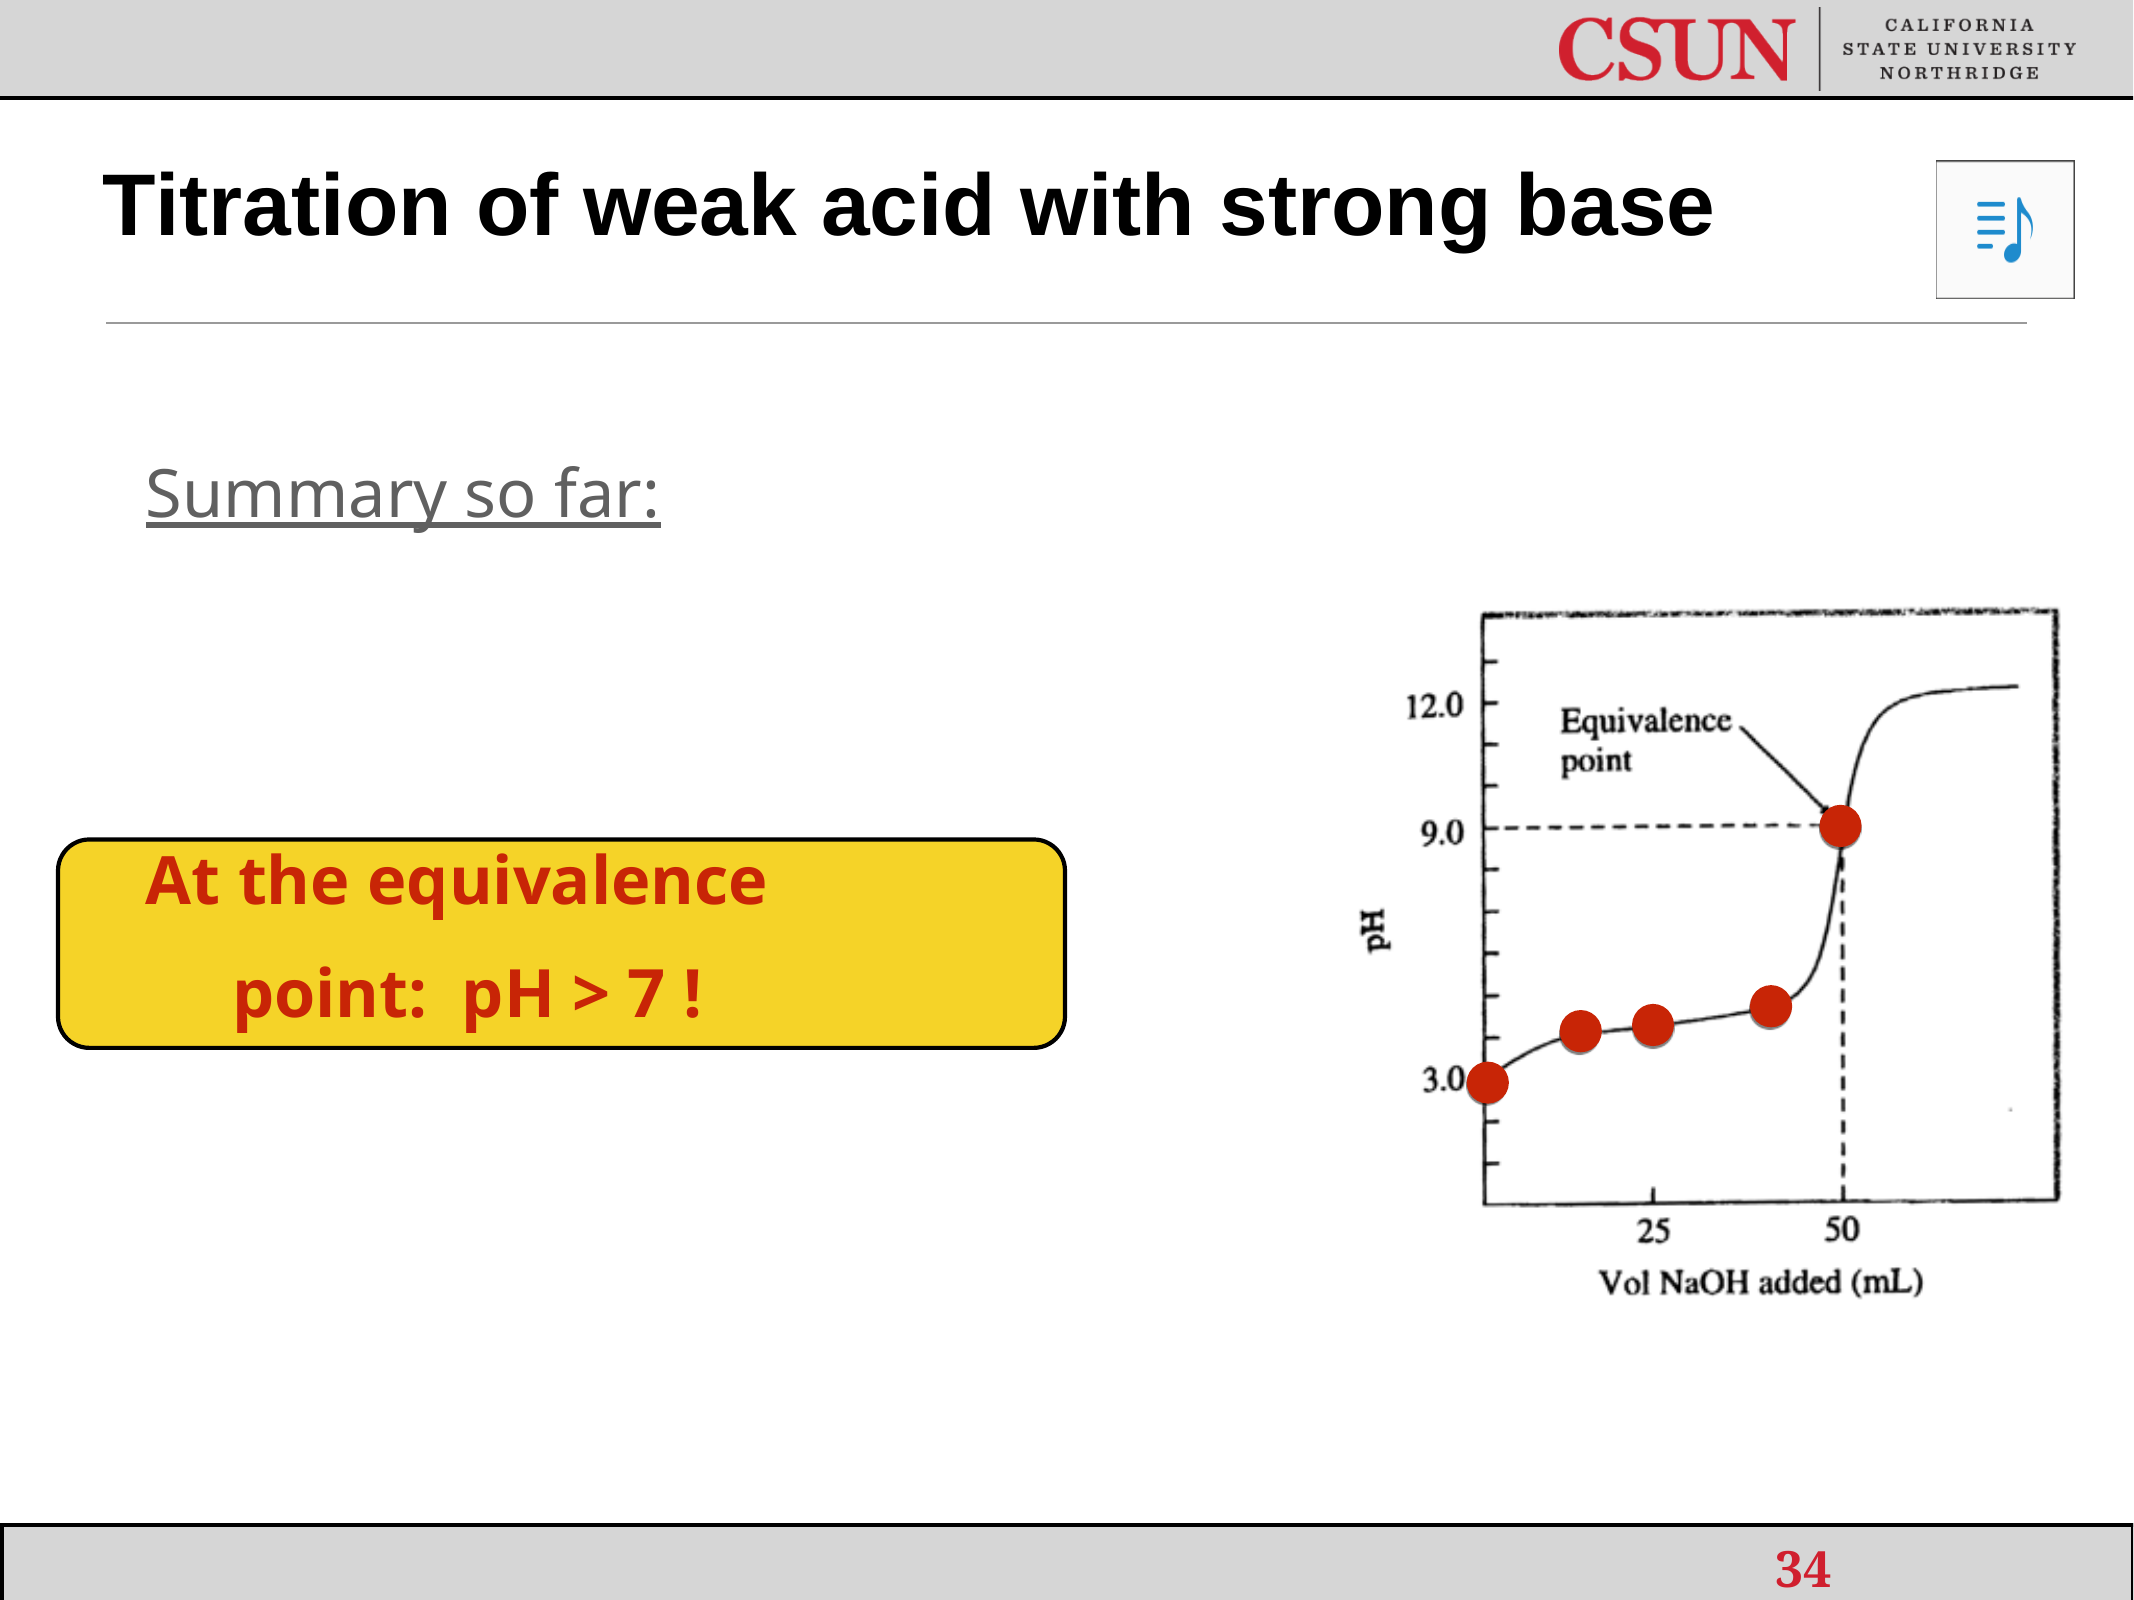

# Titration of weak acid with strong base
Summary so far:
At the equivalence
 point: pH > 7 !
34